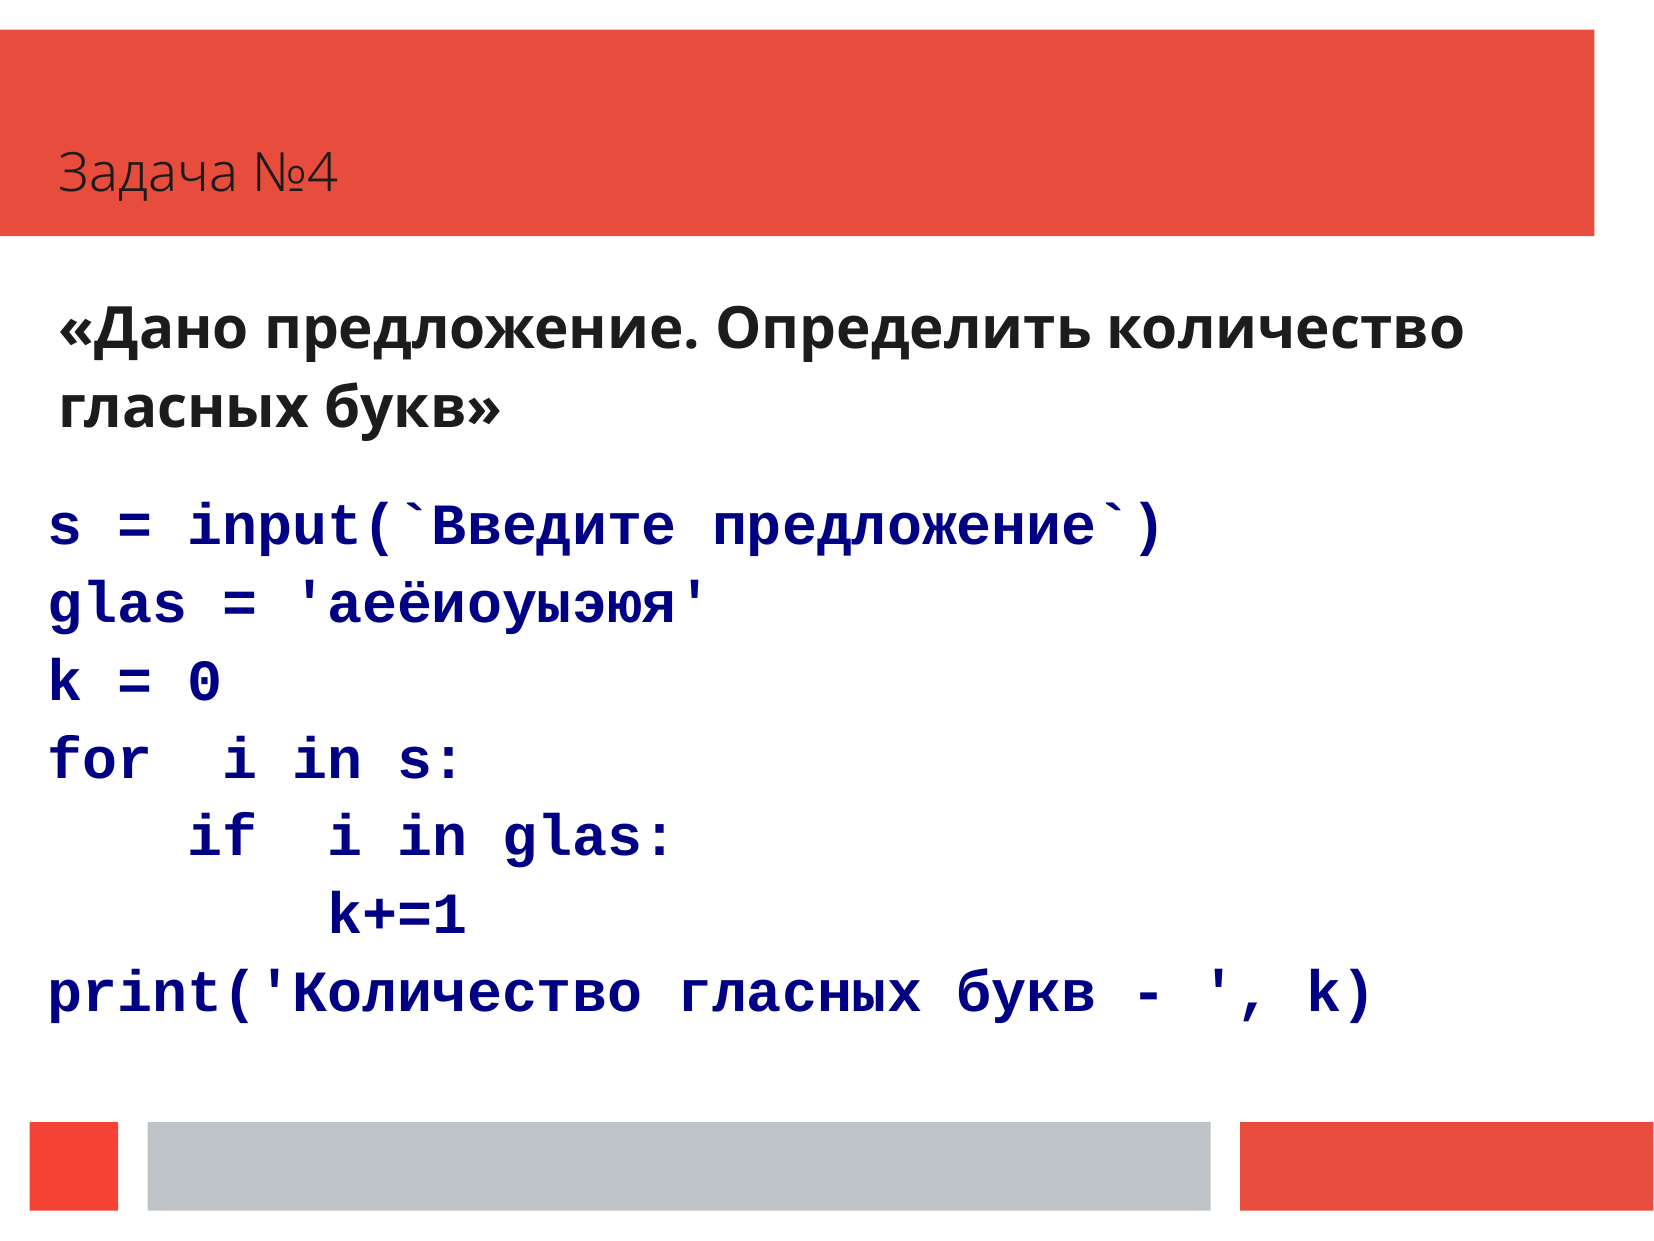

# Задача №4
«Дано предложение. Определить количество гласных букв»
s = input(`Введите предложение`)
glas = 'аеёиоуыэюя'
k = 0
for i in s:
 if i in glas:
 k+=1
print('Количество гласных букв - ', k)